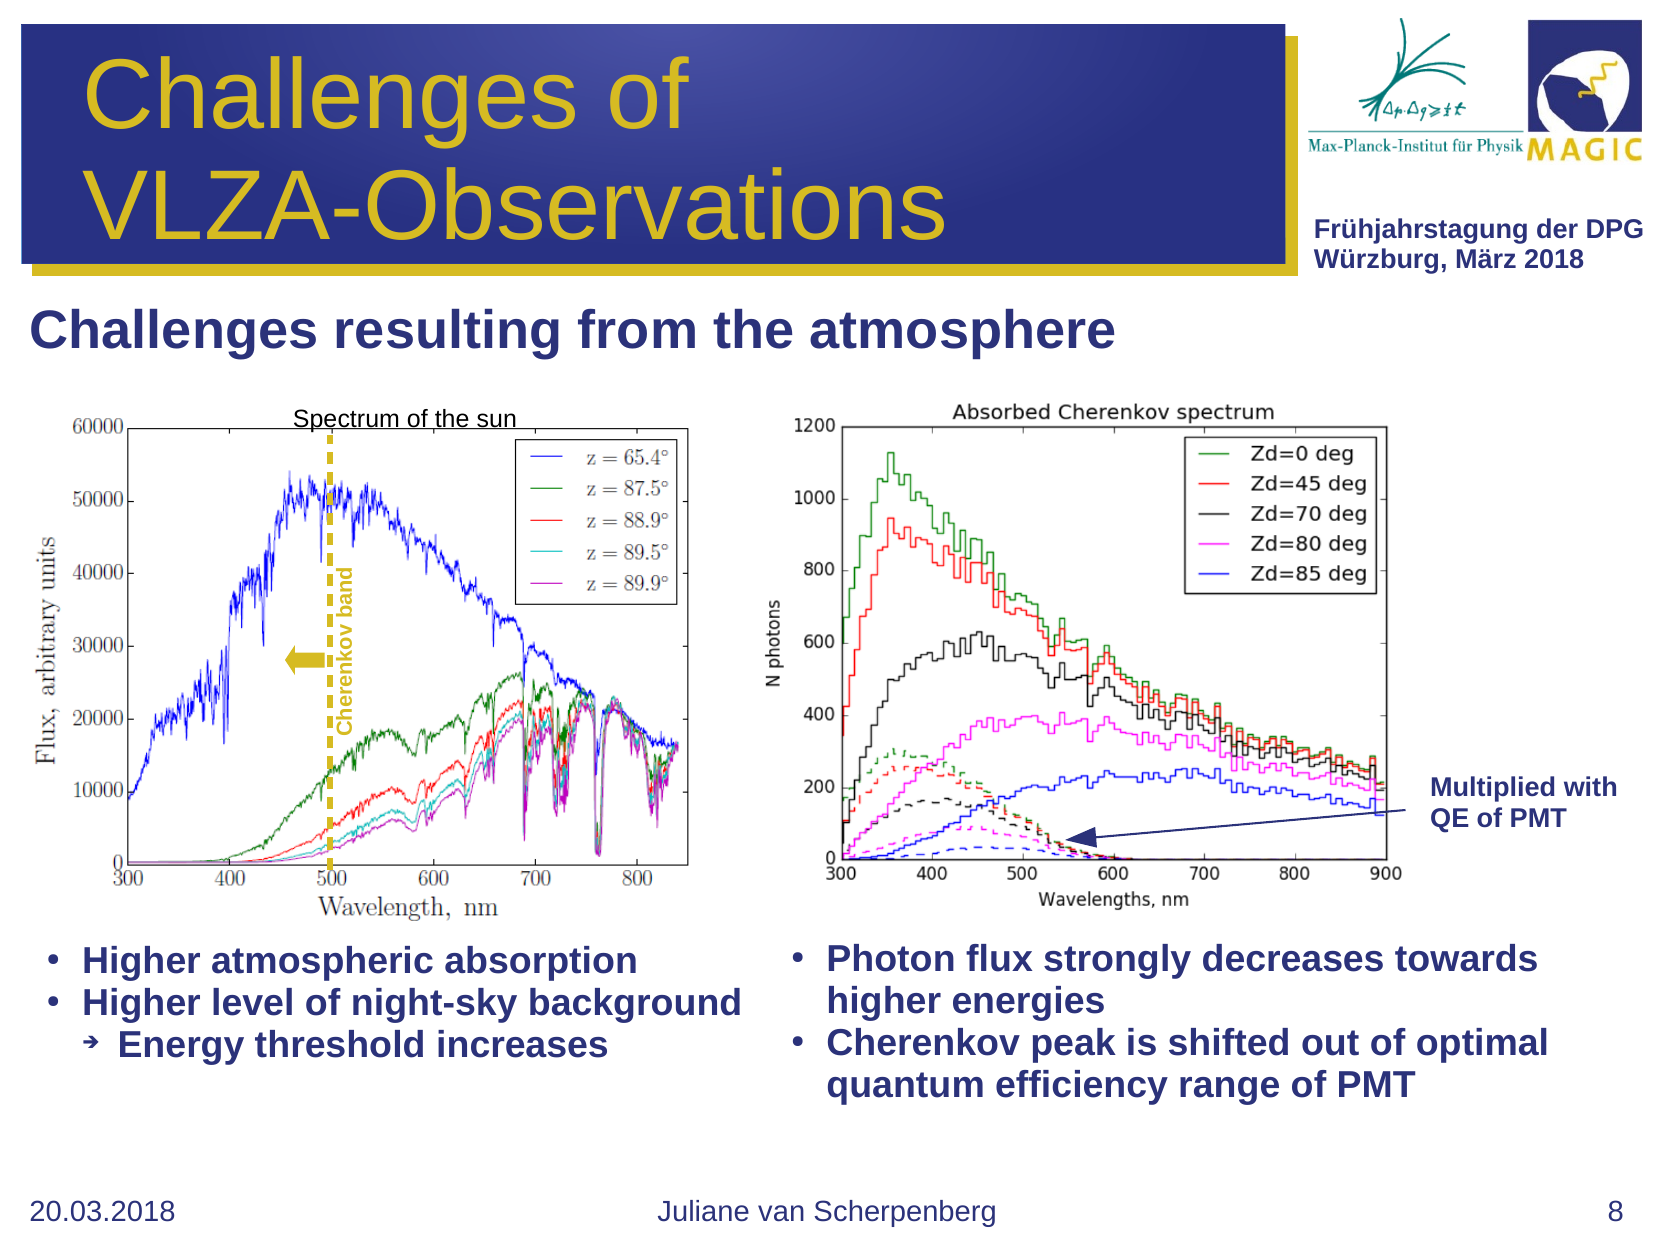

# Challenges of VLZA-Observations
Challenges resulting from the atmosphere
Spectrum of the sun
Cherenkov band
Multiplied with QE of PMT
Higher atmospheric absorption
Higher level of night-sky background
Energy threshold increases
Photon flux strongly decreases towards higher energies
Cherenkov peak is shifted out of optimal quantum efficiency range of PMT
20.03.2018
Juliane van Scherpenberg
8